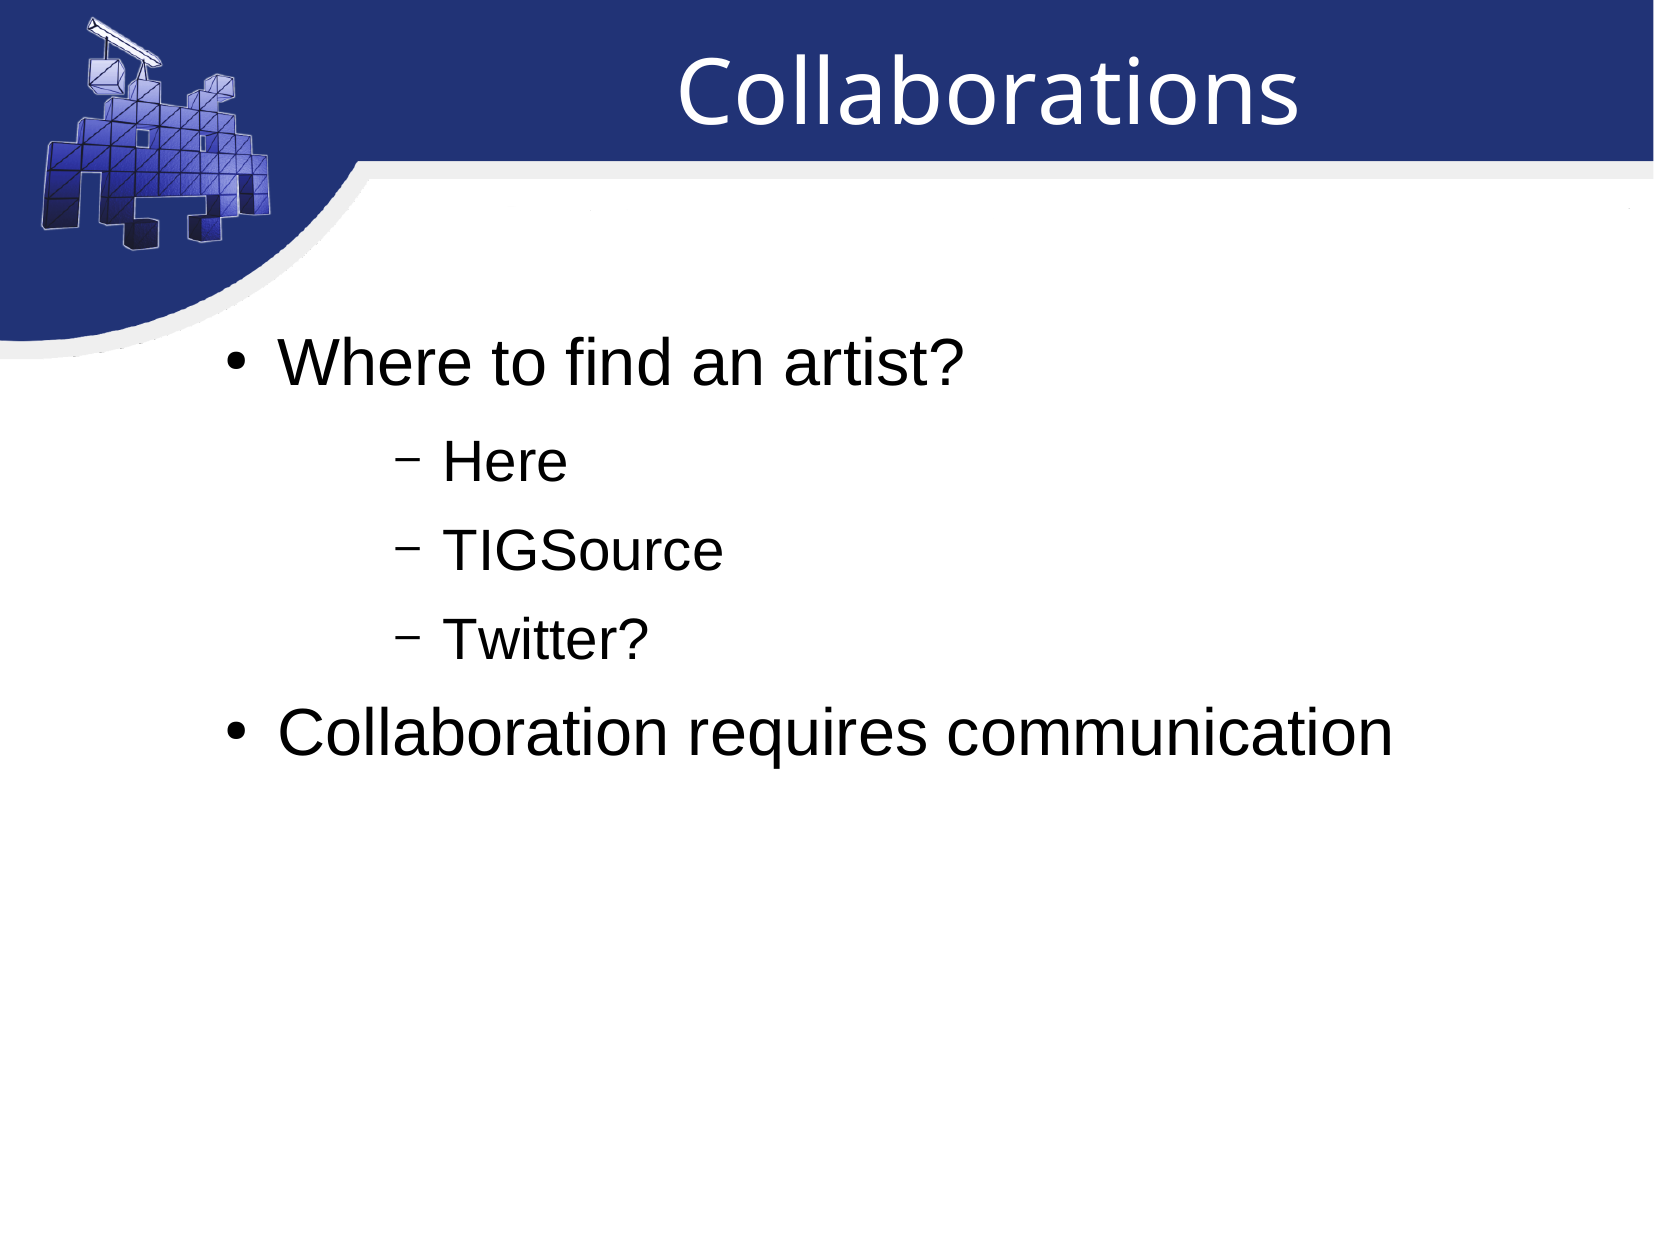

# Collaborations
Where to find an artist?
Here
TIGSource
Twitter?
Collaboration requires communication